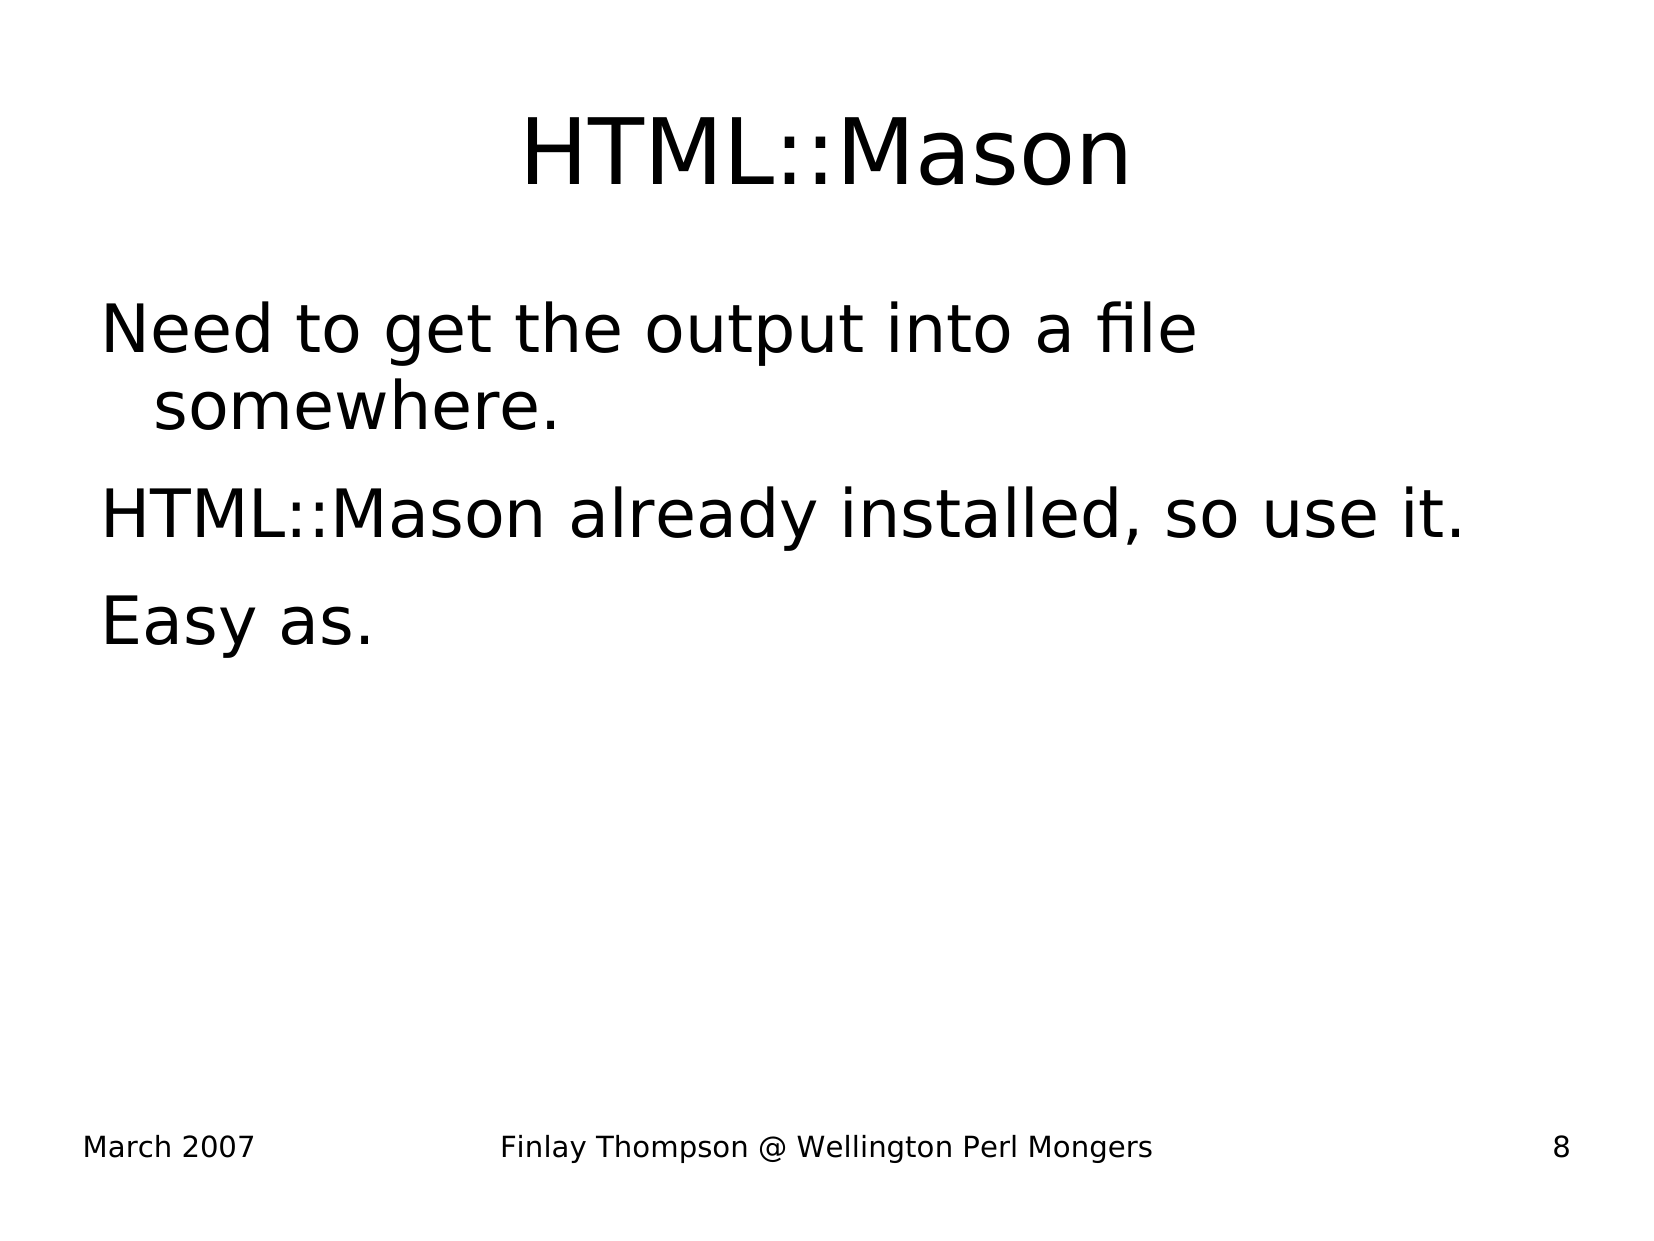

# HTML::Mason
Need to get the output into a file somewhere.
HTML::Mason already installed, so use it.
Easy as.
March 2007
Finlay Thompson @ Wellington Perl Mongers
8